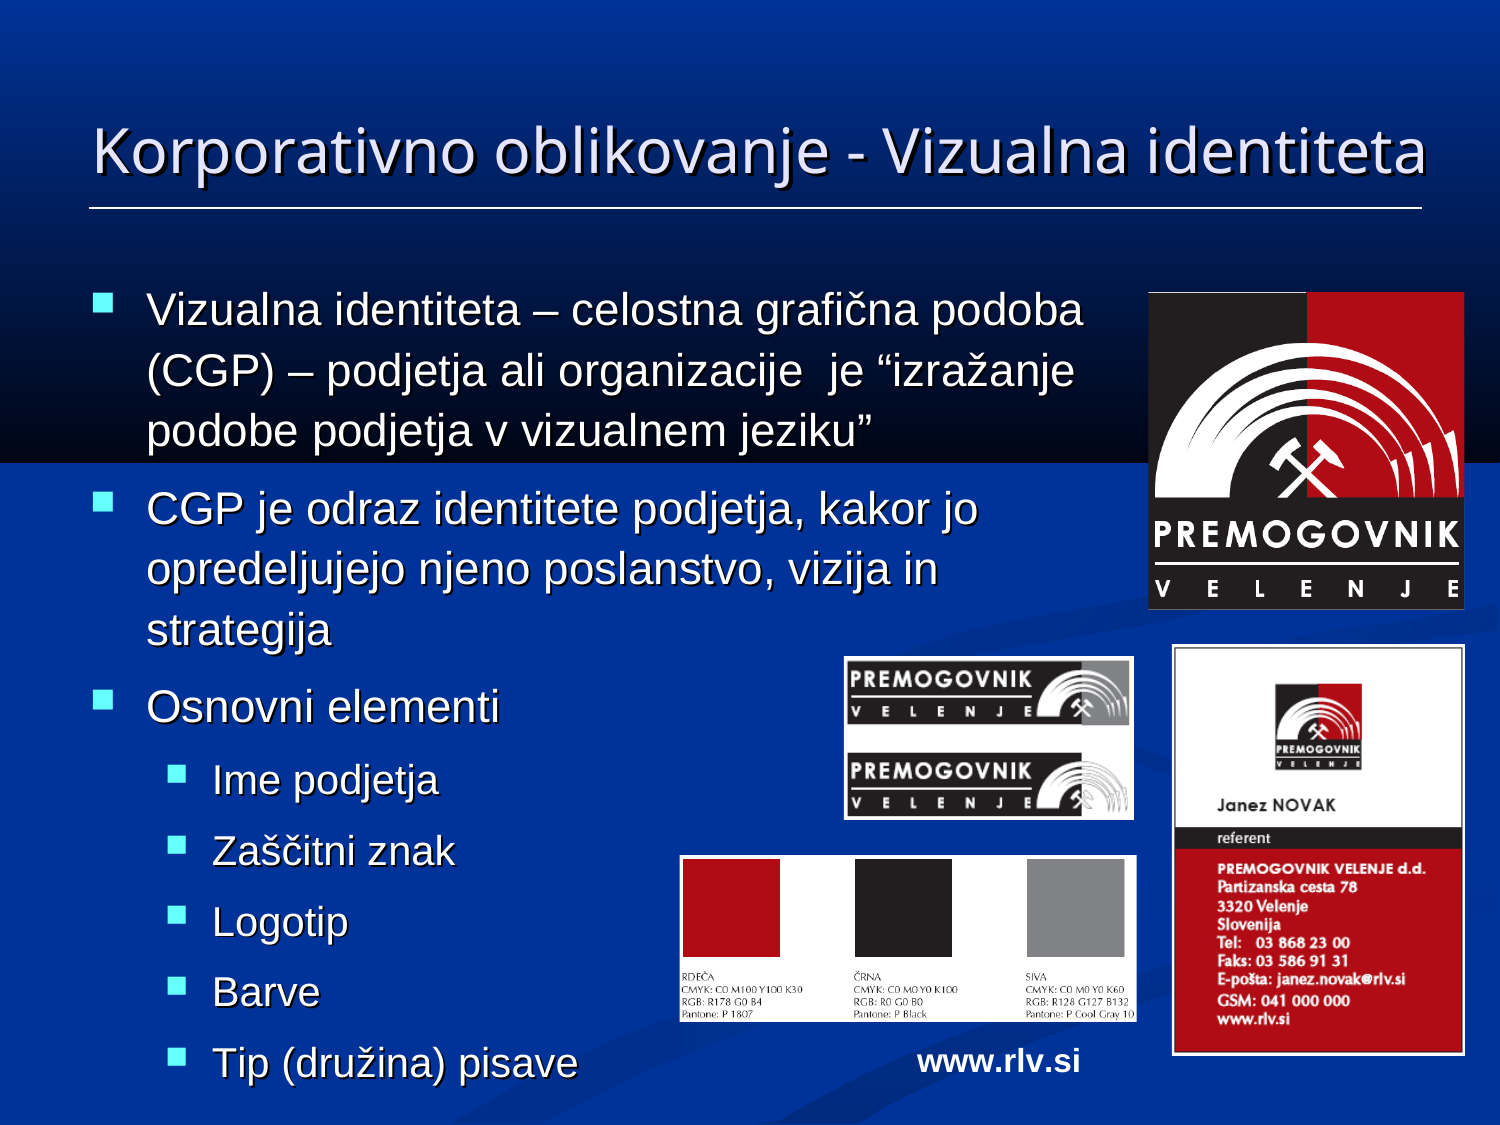

Korporativno oblikovanje - Vizualna identiteta
# Vizualna identiteta – celostna grafična podoba (CGP) – podjetja ali organizacije je “izražanje podobe podjetja v vizualnem jeziku”
CGP je odraz identitete podjetja, kakor jo opredeljujejo njeno poslanstvo, vizija in strategija
Osnovni elementi
Ime podjetja
Zaščitni znak
Logotip
Barve
Tip (družina) pisave
www.rlv.si